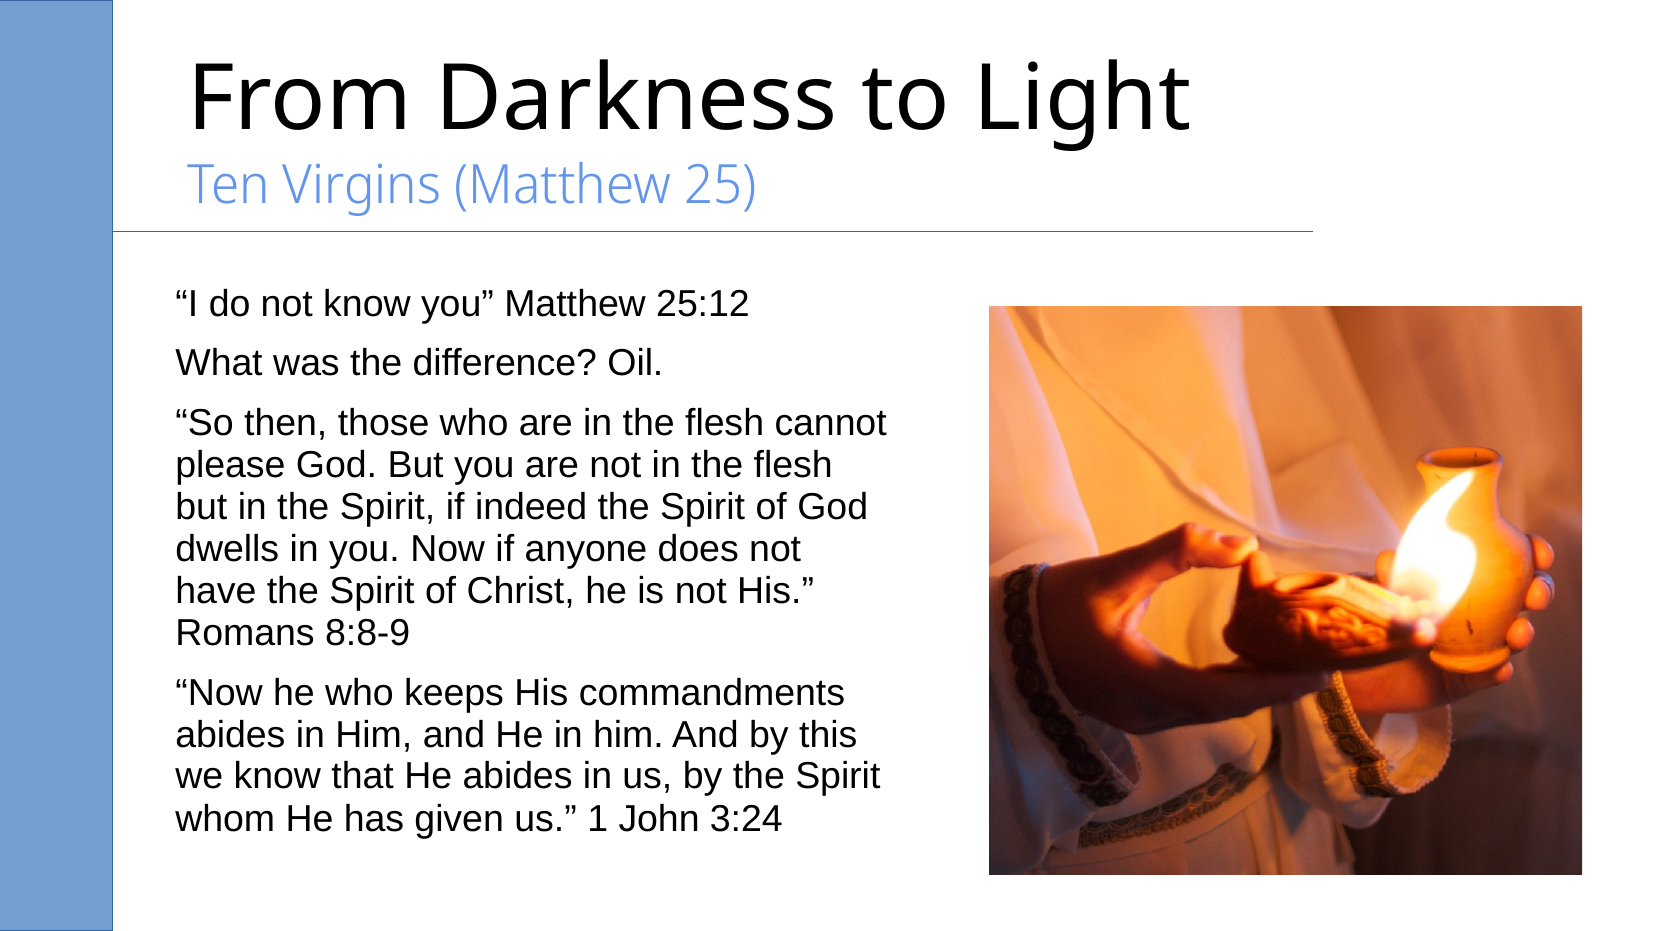

# From Darkness to Light
Ten Virgins (Matthew 25)
“I do not know you” Matthew 25:12
What was the difference? Oil.
“So then, those who are in the flesh cannot please God. But you are not in the flesh but in the Spirit, if indeed the Spirit of God dwells in you. Now if anyone does not have the Spirit of Christ, he is not His.” Romans 8:8-9
“Now he who keeps His commandments abides in Him, and He in him. And by this we know that He abides in us, by the Spirit whom He has given us.” 1 John 3:24